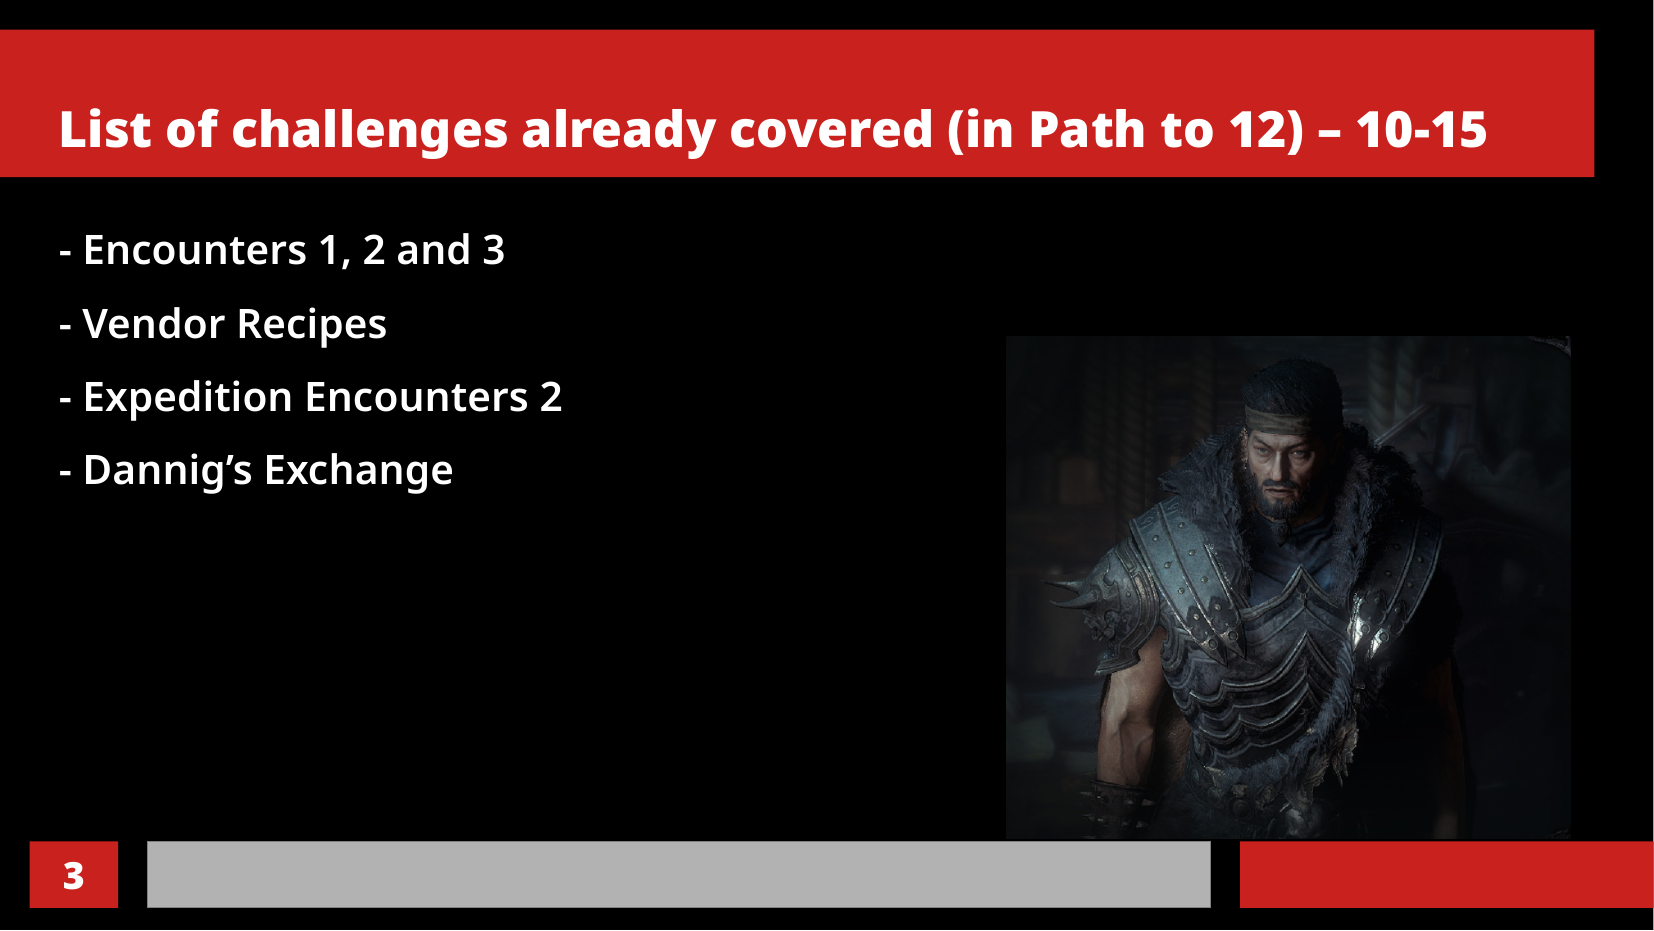

# List of challenges already covered (in Path to 12) – 10-15
- Encounters 1, 2 and 3
- Vendor Recipes
- Expedition Encounters 2
- Dannig’s Exchange
3